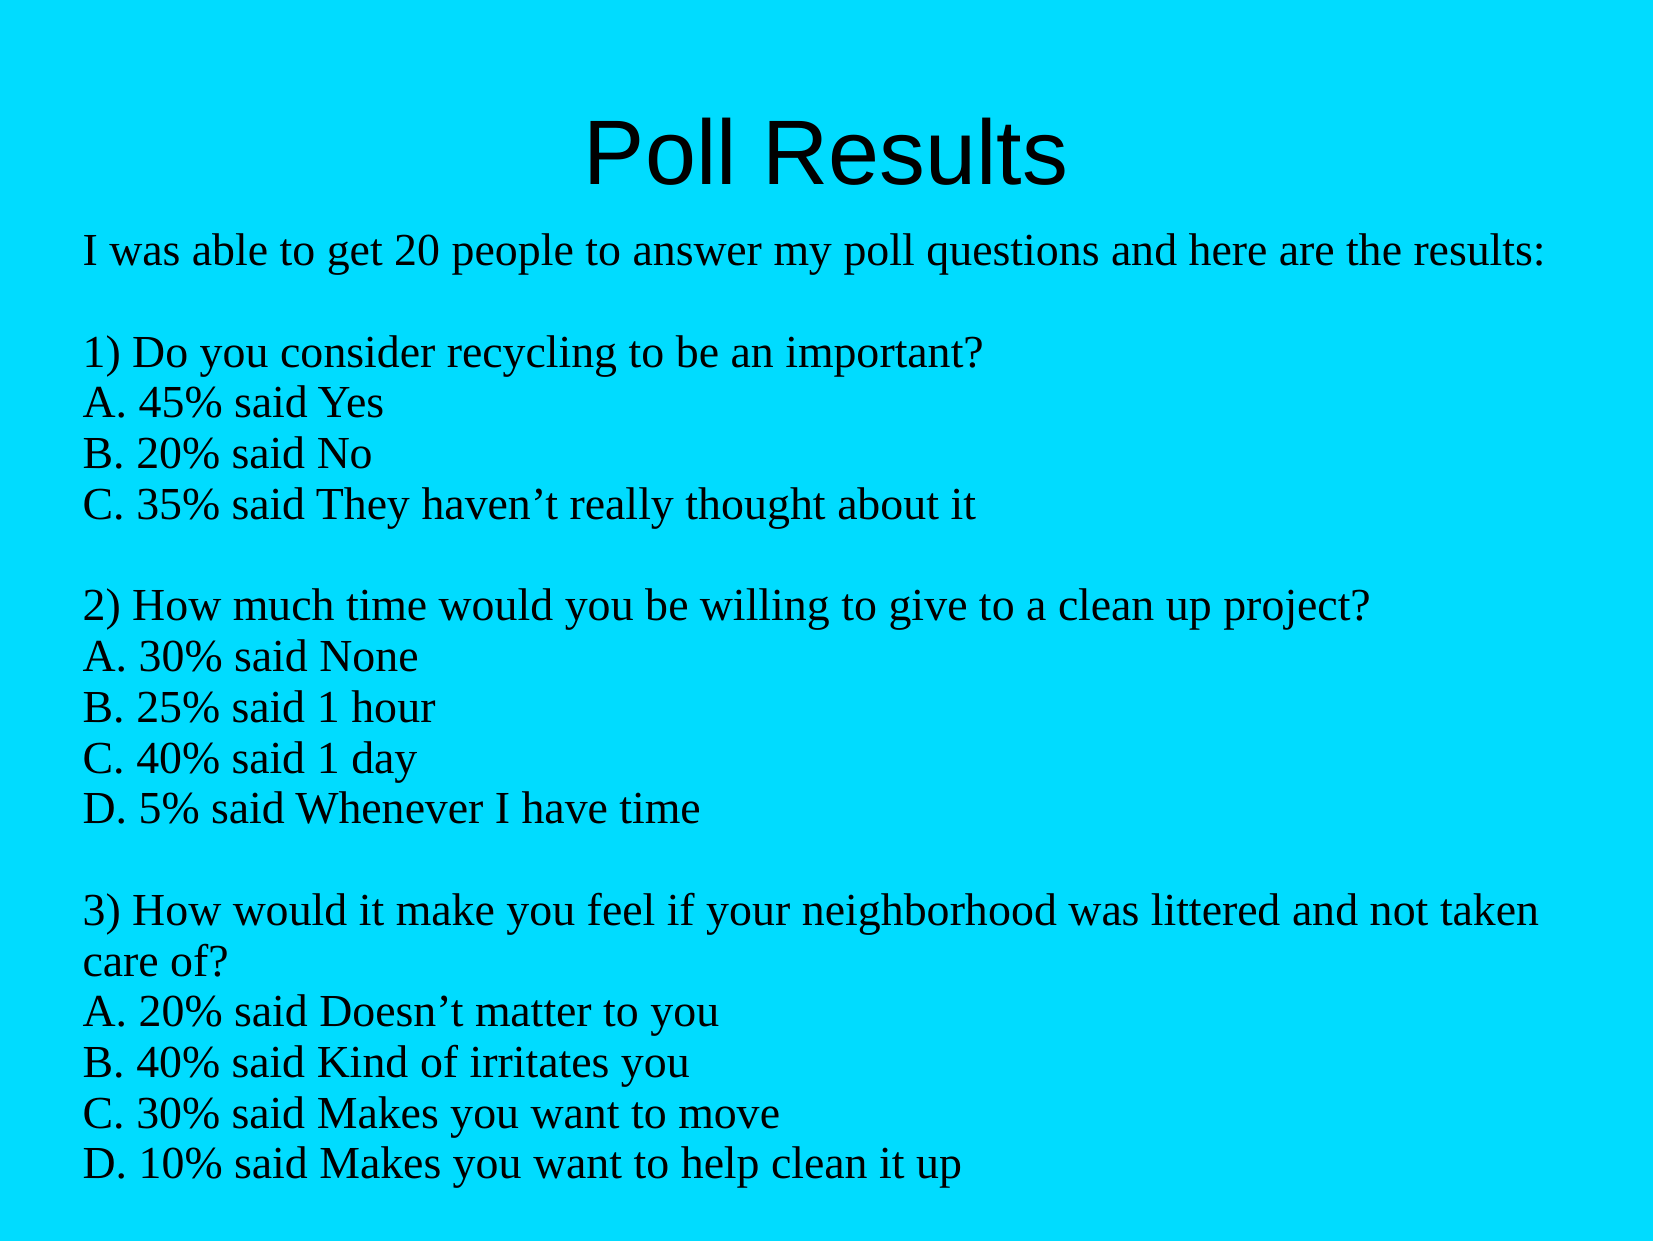

# Poll Results
I was able to get 20 people to answer my poll questions and here are the results:
1) Do you consider recycling to be an important?
A. 45% said Yes
B. 20% said No
C. 35% said They haven’t really thought about it
2) How much time would you be willing to give to a clean up project?
A. 30% said None
B. 25% said 1 hour
C. 40% said 1 day
D. 5% said Whenever I have time
3) How would it make you feel if your neighborhood was littered and not taken care of?
A. 20% said Doesn’t matter to you
B. 40% said Kind of irritates you
C. 30% said Makes you want to move
D. 10% said Makes you want to help clean it up